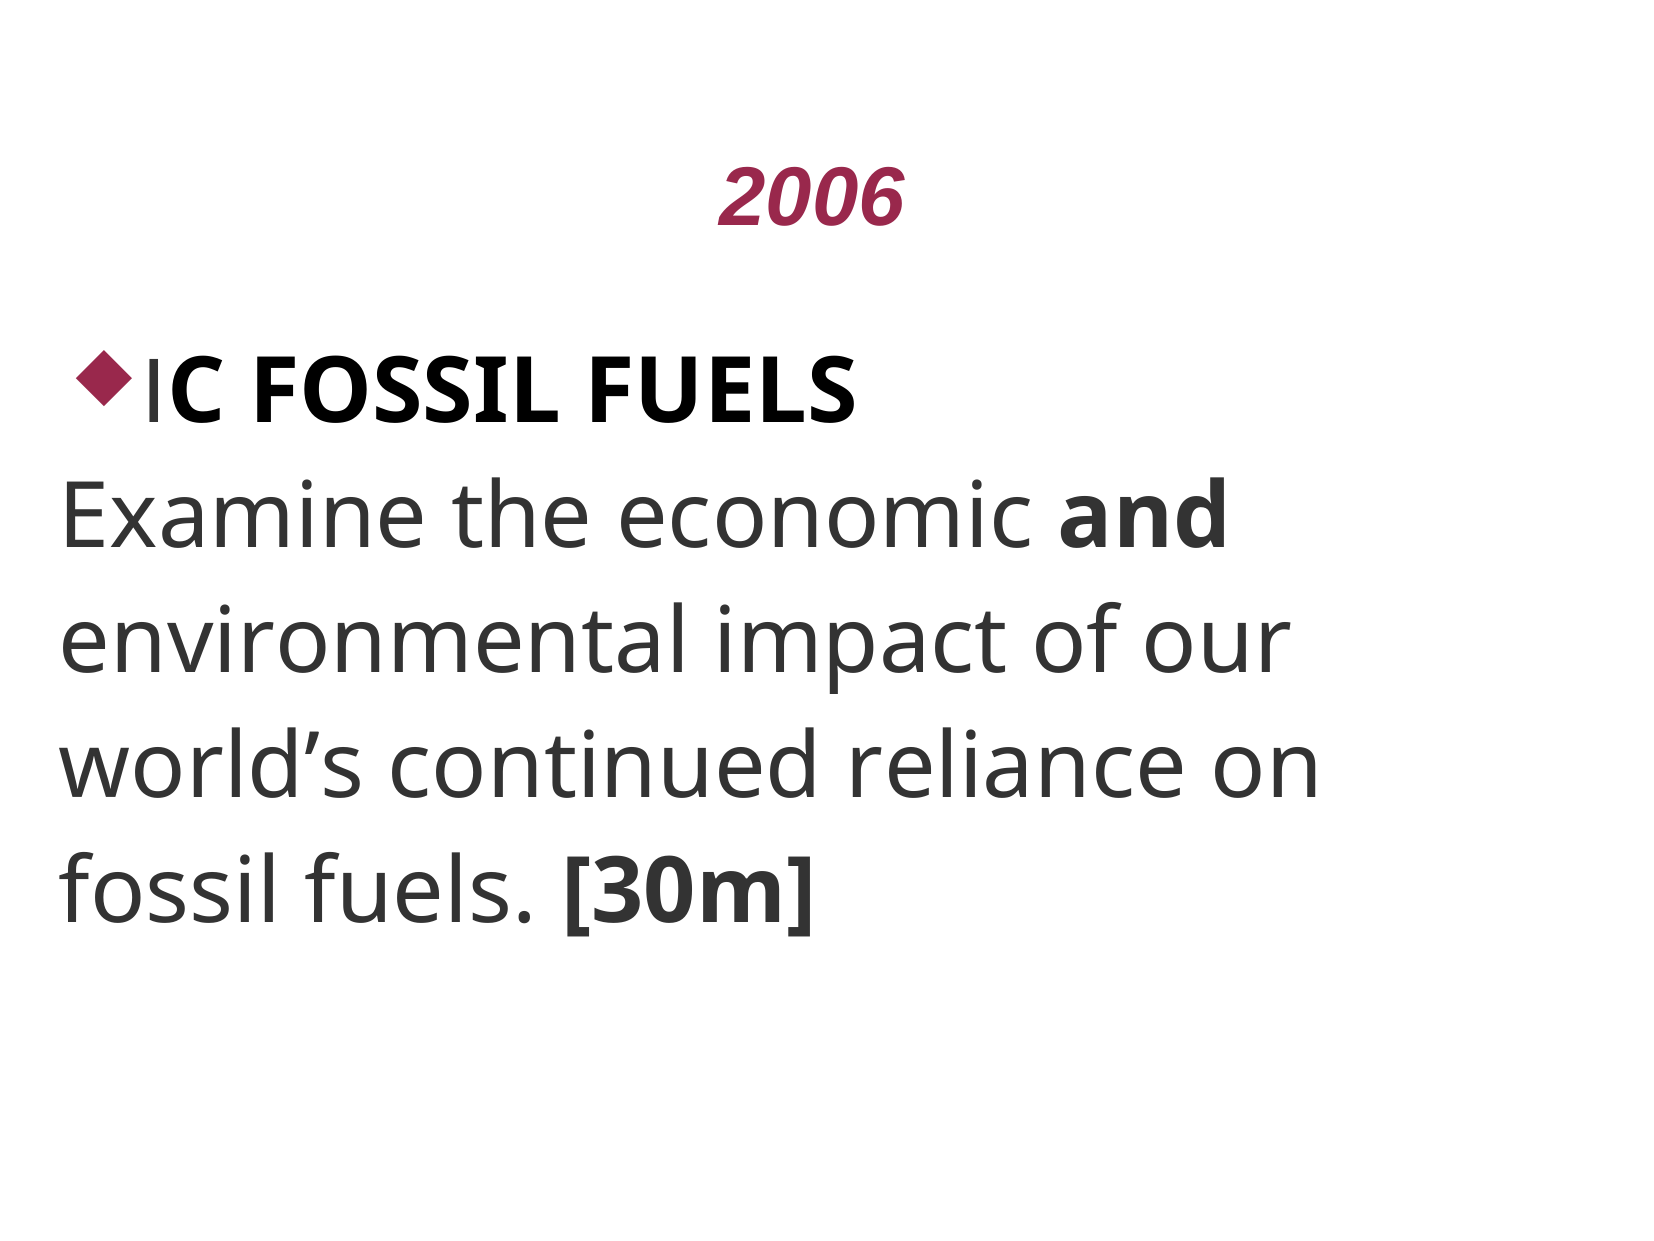

# 2006
IC FOSSIL FUELS
Examine the economic and environmental impact of our world’s continued reliance on
fossil fuels. [30m]